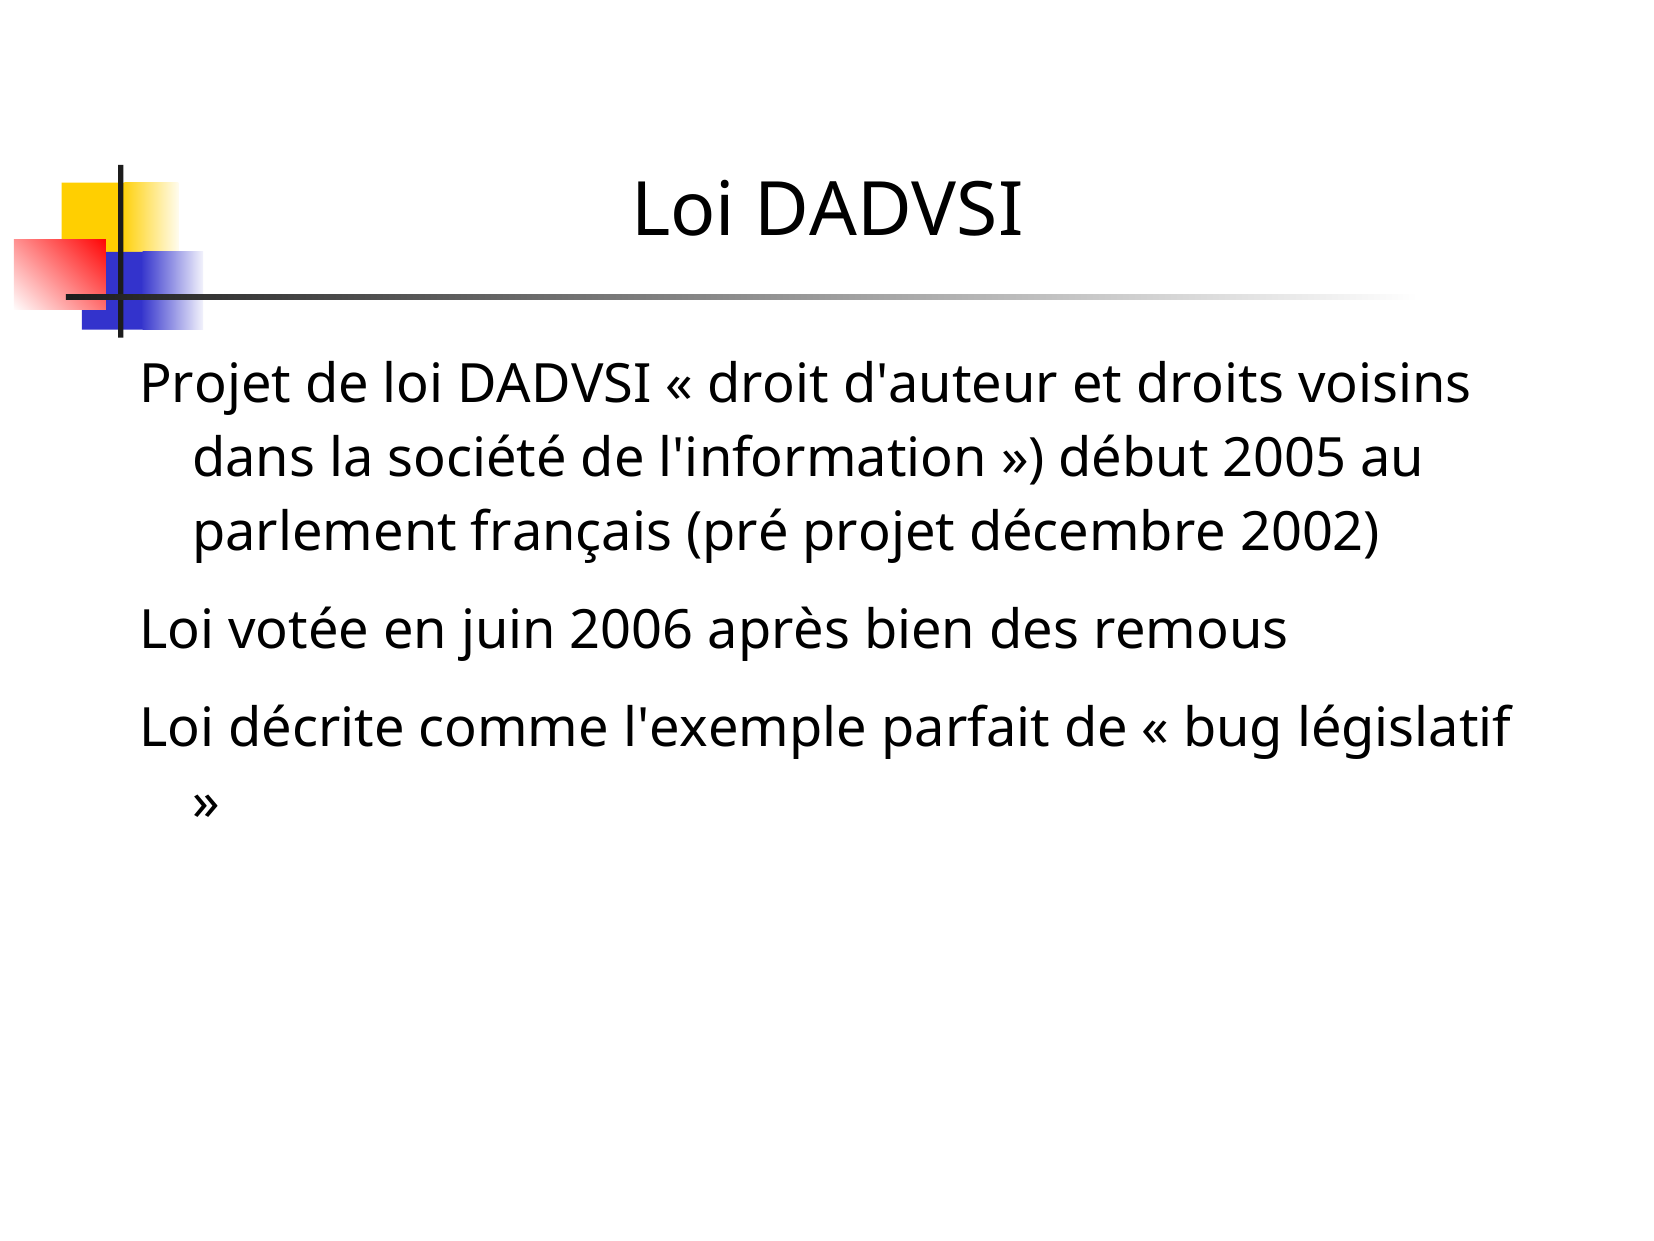

# Loi DADVSI
Projet de loi DADVSI « droit d'auteur et droits voisins dans la société de l'information ») début 2005 au parlement français (pré projet décembre 2002)
Loi votée en juin 2006 après bien des remous
Loi décrite comme l'exemple parfait de « bug législatif »